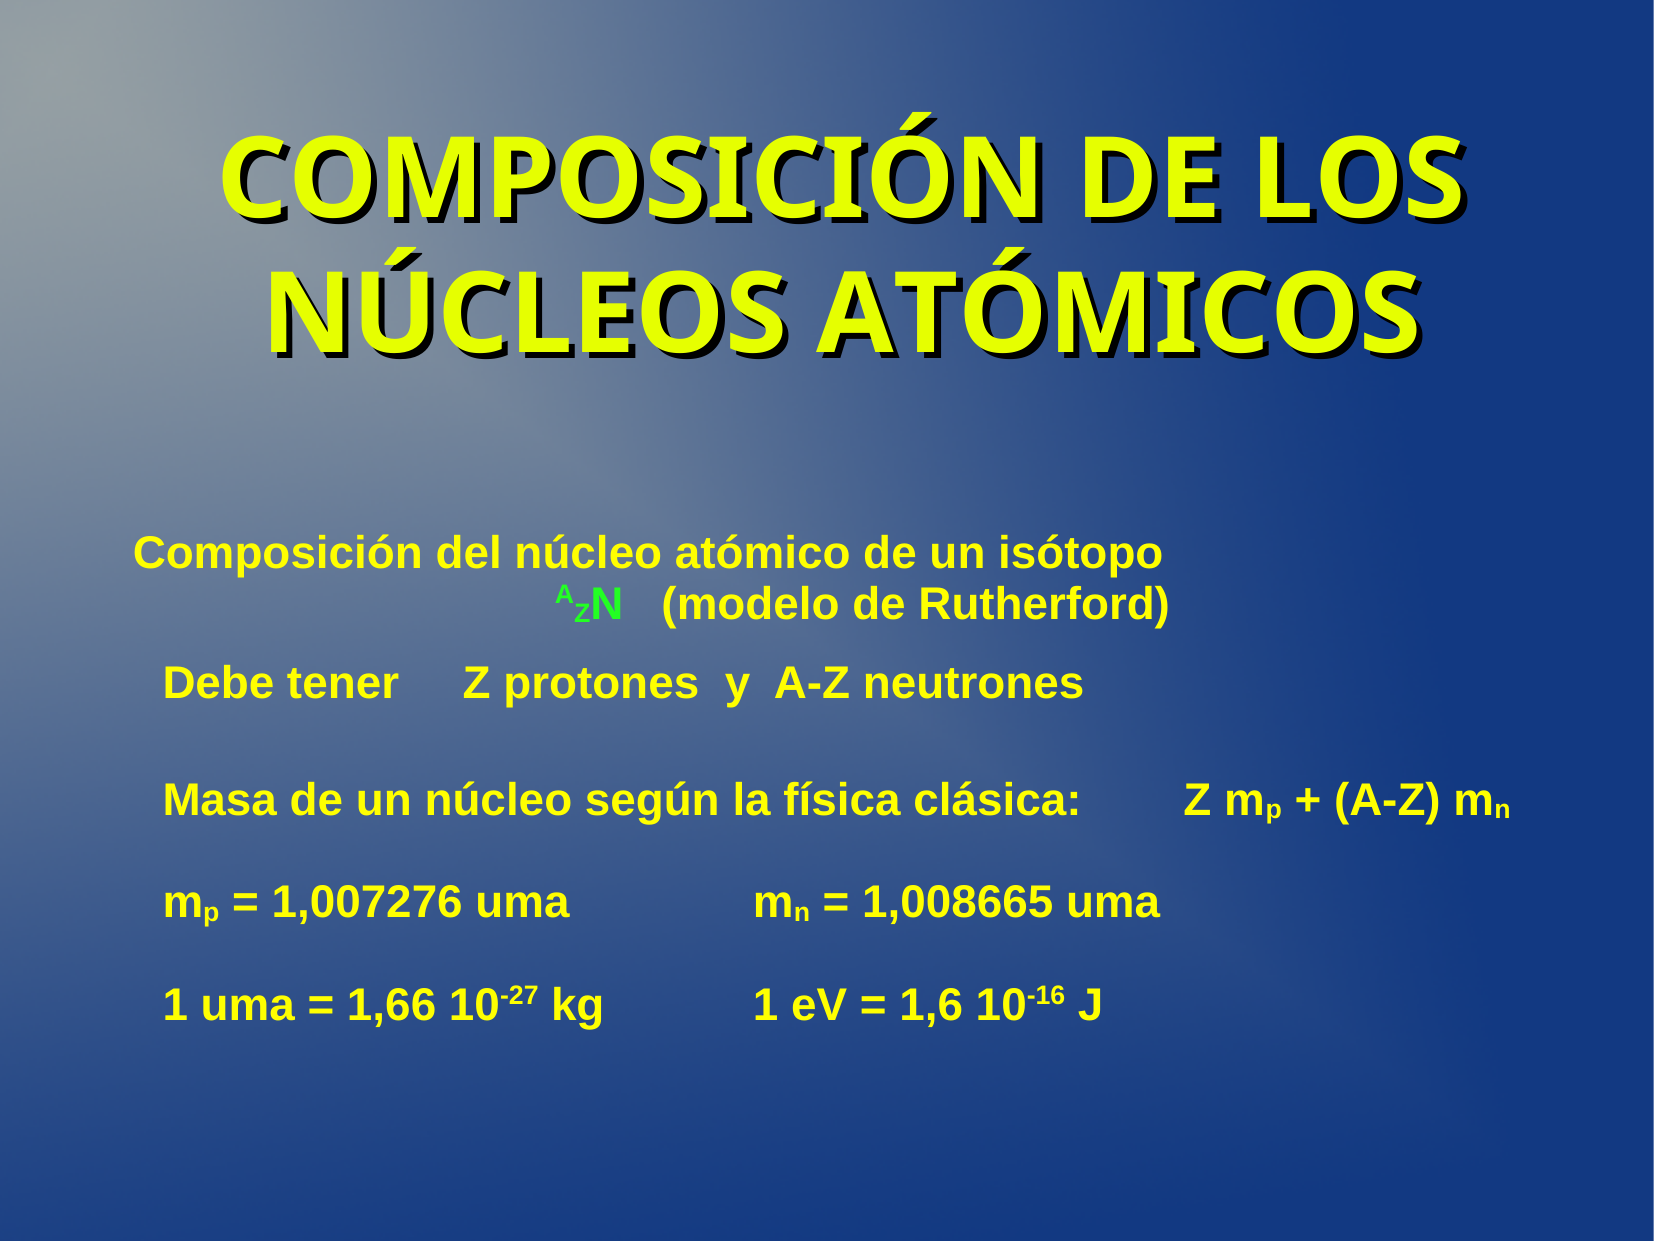

# COMPOSICIÓN DE LOS NÚCLEOS ATÓMICOS
Composición del núcleo atómico de un isótopo
 AZN (modelo de Rutherford)
Debe tener Z protones y A-Z neutrones
Masa de un núcleo según la física clásica: Z mp + (A-Z) mn
mp = 1,007276 uma			mn = 1,008665 uma
1 uma = 1,66 10-27 kg			1 eV = 1,6 10-16 J